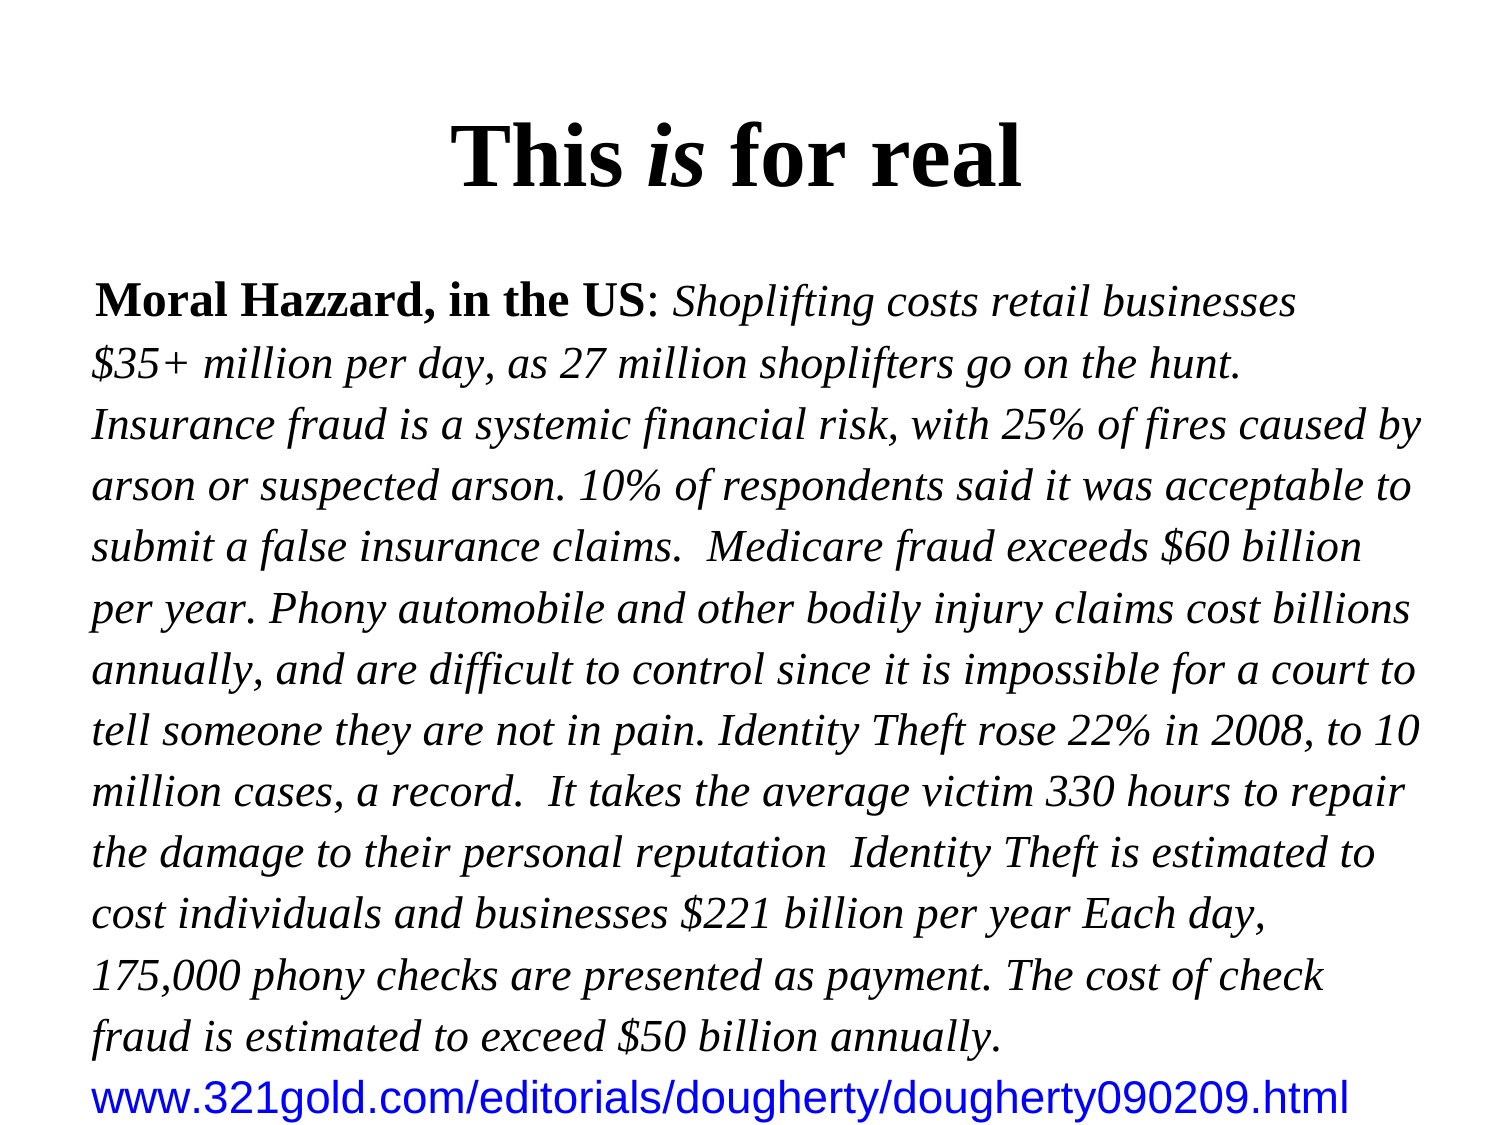

# This is for real
Moral Hazzard, in the US: Shoplifting costs retail businesses
$35+ million per day, as 27 million shoplifters go on the hunt. Insurance fraud is a systemic financial risk, with 25% of fires caused by arson or suspected arson. 10% of respondents said it was acceptable to submit a false insurance claims. Medicare fraud exceeds $60 billion per year. Phony automobile and other bodily injury claims cost billions annually, and are difficult to control since it is impossible for a court to tell someone they are not in pain. Identity Theft rose 22% in 2008, to 10 million cases, a record. It takes the average victim 330 hours to repair the damage to their personal reputation Identity Theft is estimated to cost individuals and businesses $221 billion per year Each day,
175,000 phony checks are presented as payment. The cost of check fraud is estimated to exceed $50 billion annually. www.321gold.com/editorials/dougherty/dougherty090209.html